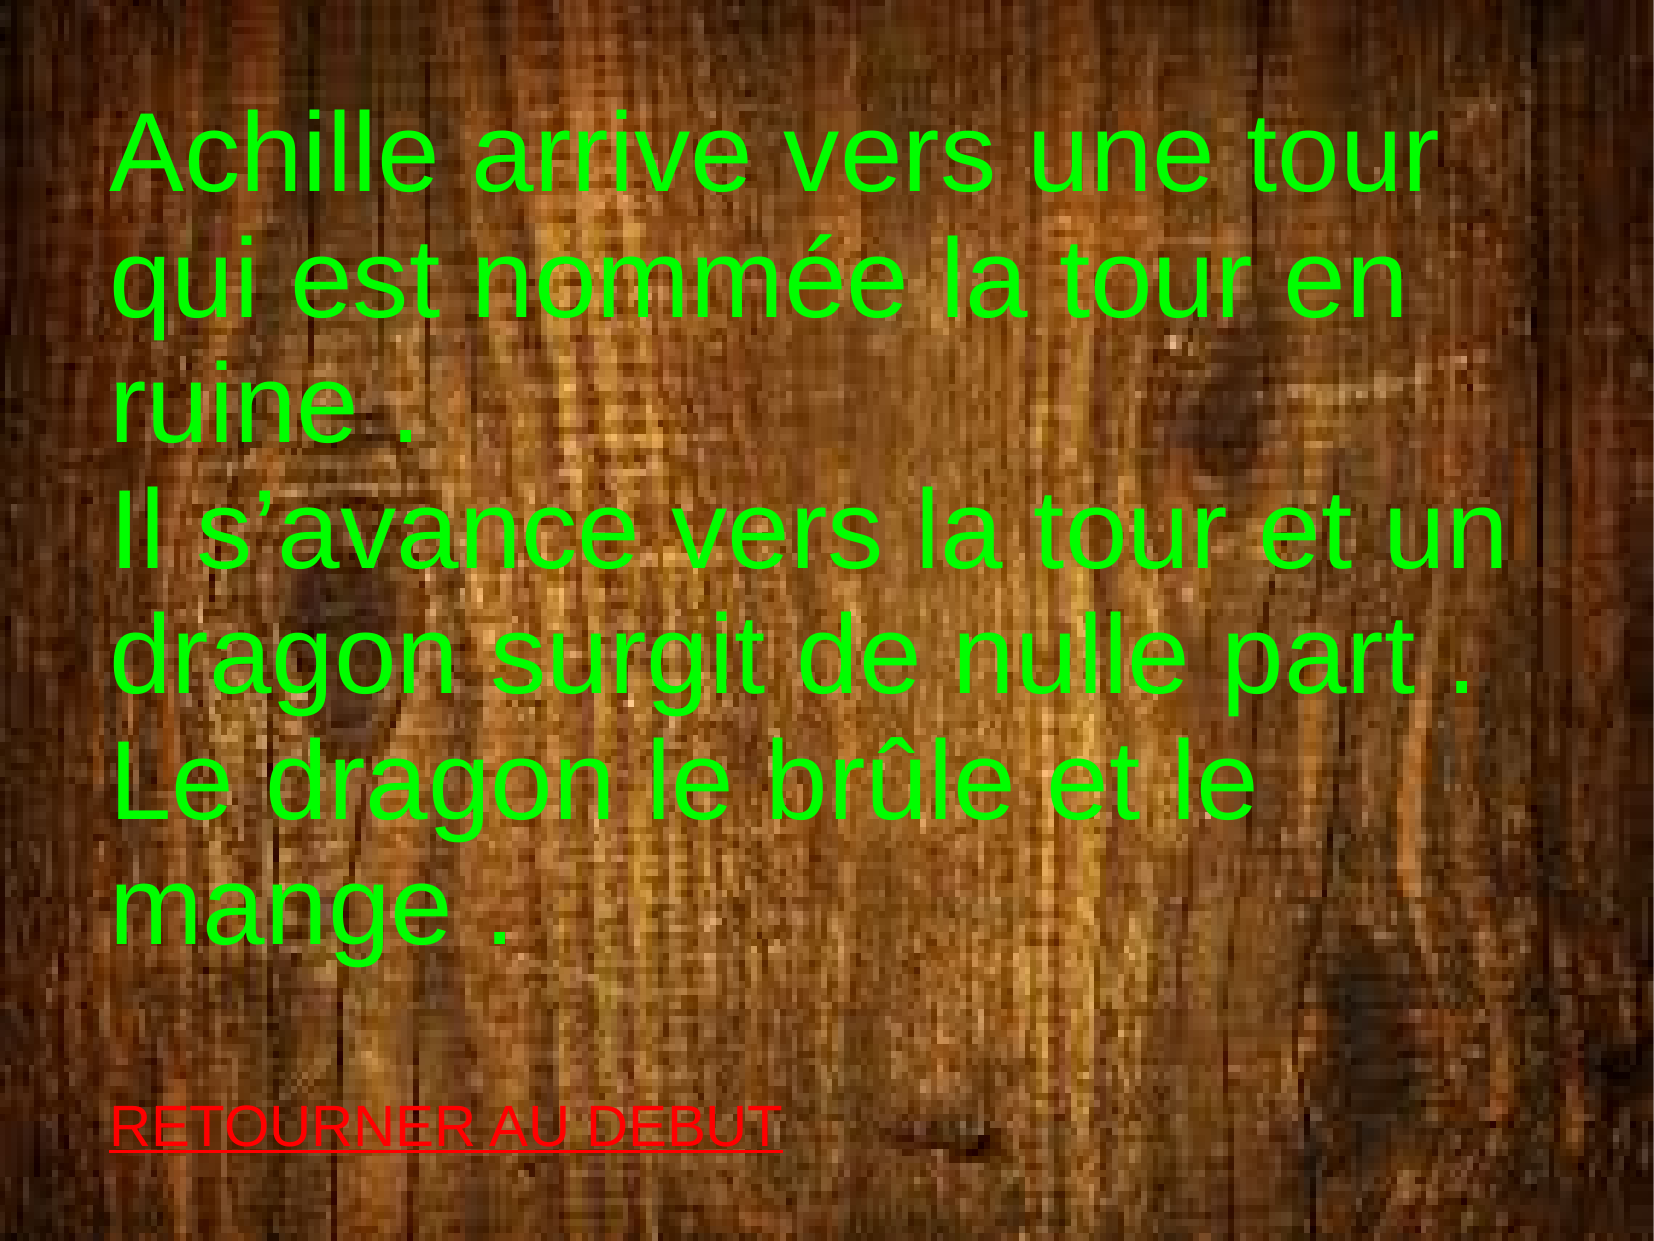

Achille arrive vers une tour qui est nommée la tour en ruine .
Il s’avance vers la tour et un dragon surgit de nulle part .
Le dragon le brûle et le mange .
 RETOURNER AU DEBUT